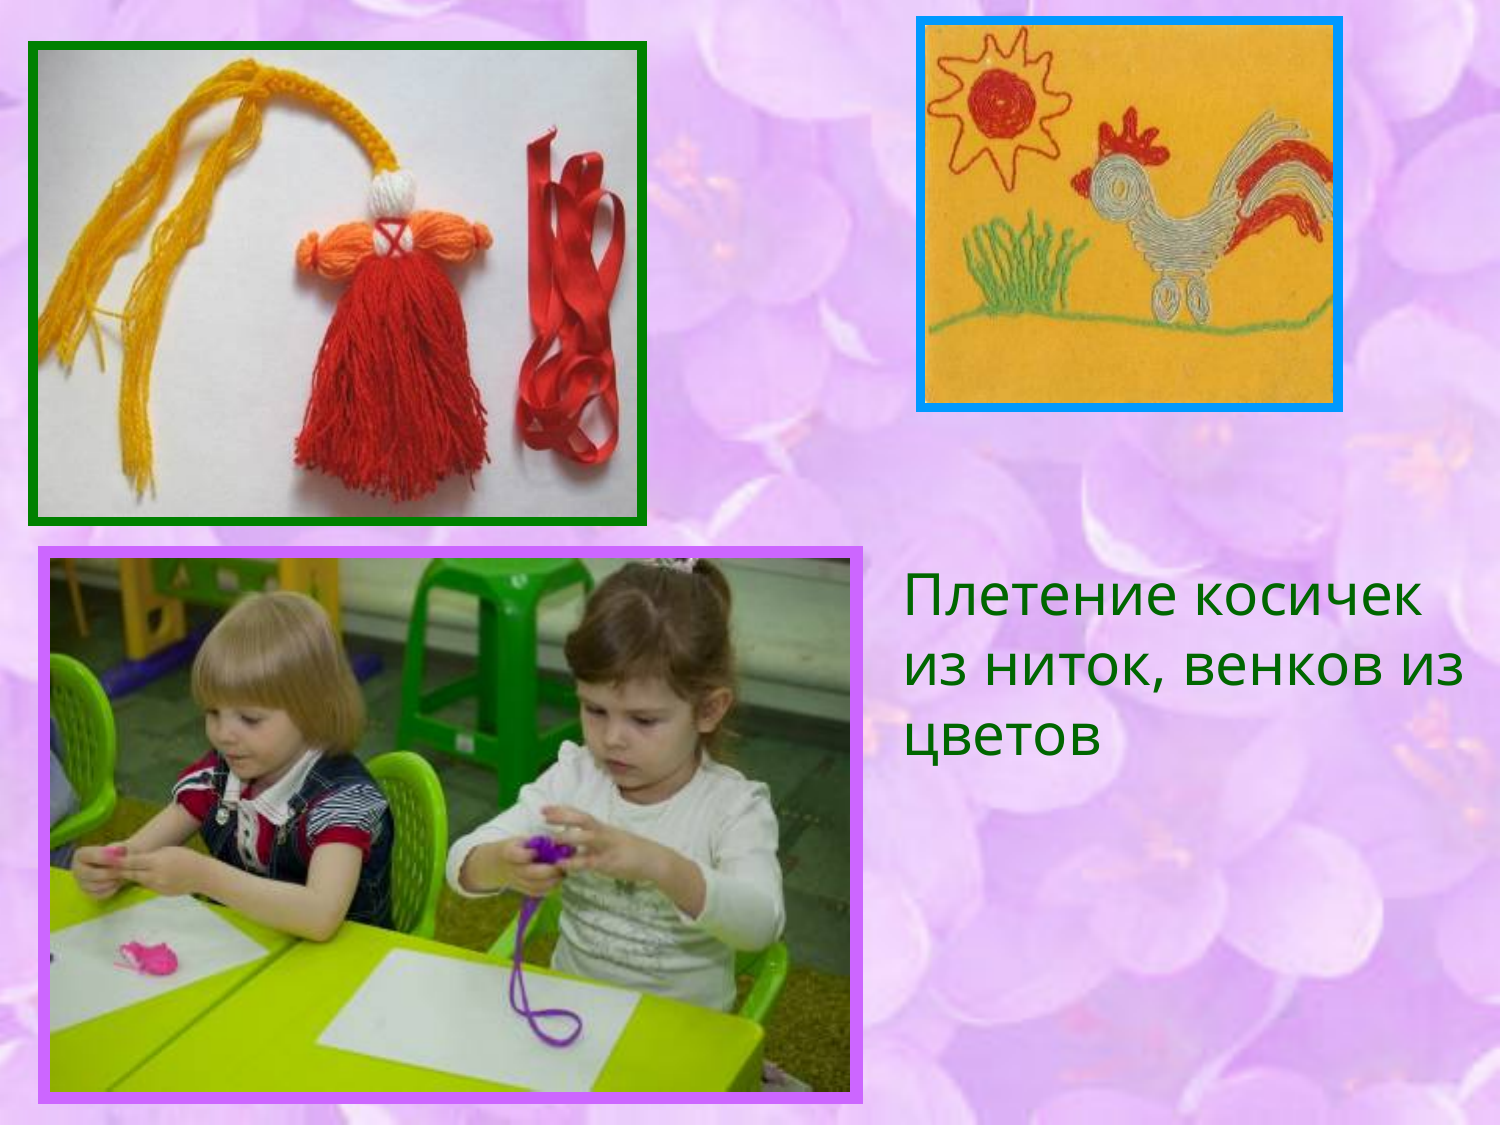

Плетение косичек из ниток, венков из цветов